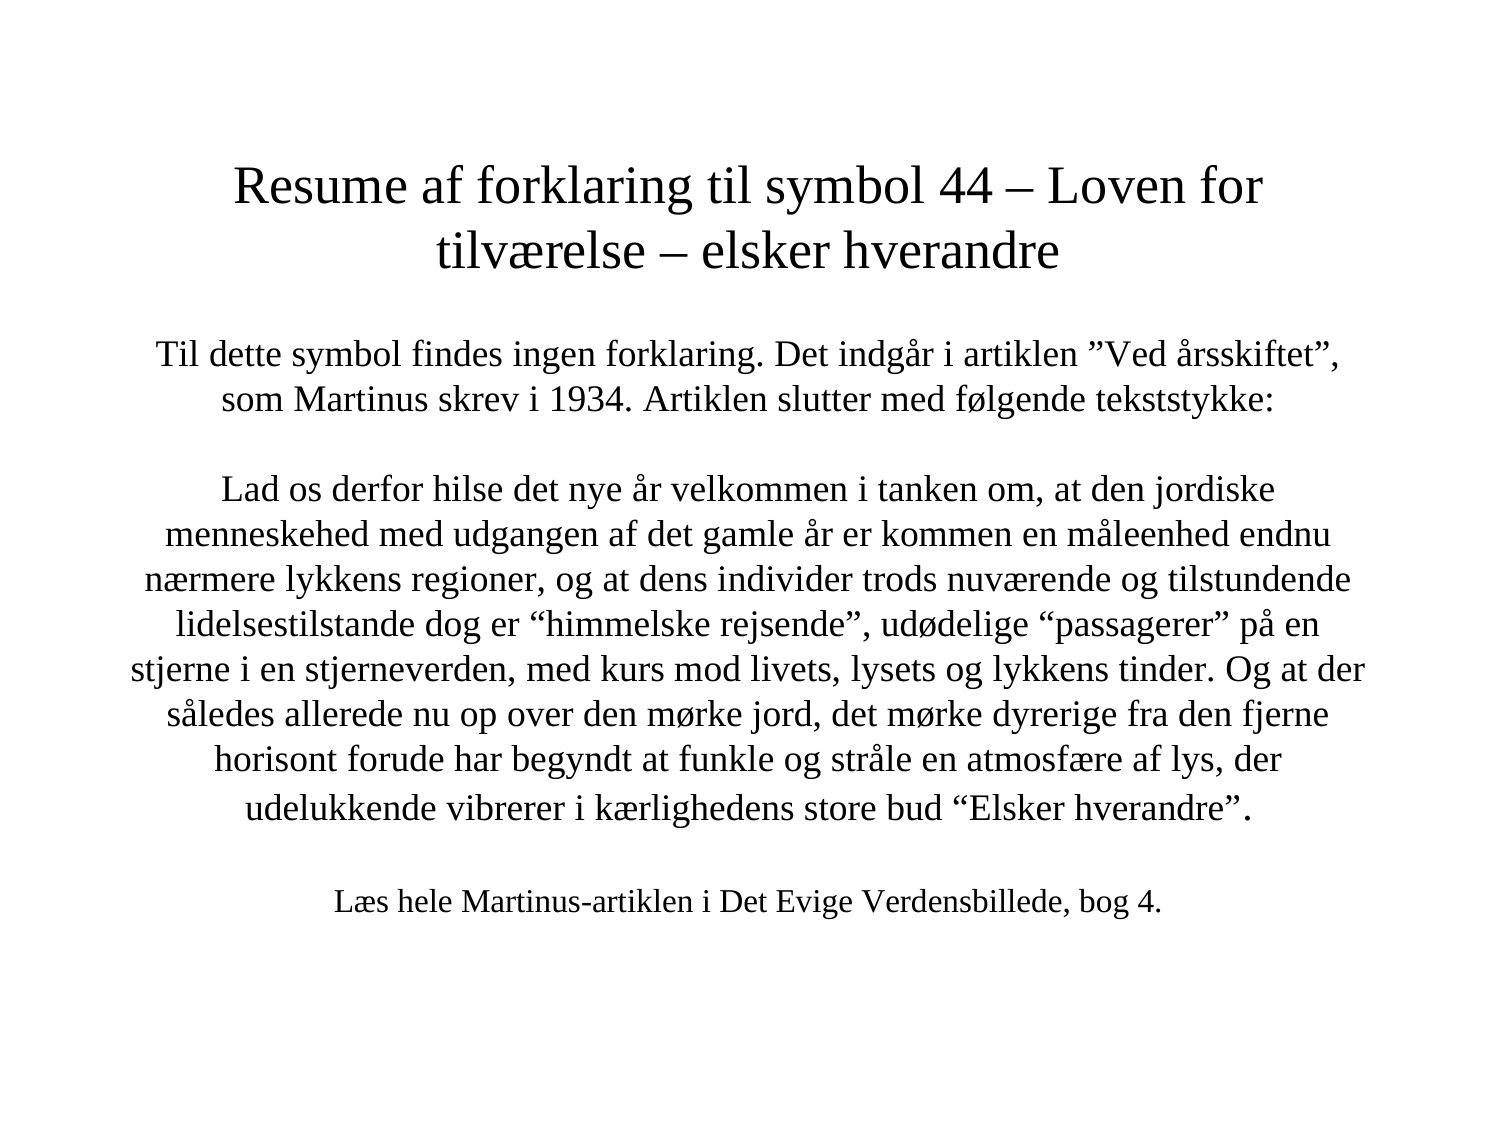

# Resume af forklaring til symbol 44 – Loven for tilværelse – elsker hverandre Til dette symbol findes ingen forklaring. Det indgår i artiklen ”Ved årsskiftet”, som Martinus skrev i 1934. Artiklen slutter med følgende tekststykke: Lad os derfor hilse det nye år velkommen i tanken om, at den jordiske menneskehed med udgangen af det gamle år er kommen en måleenhed endnu nærmere lykkens regioner, og at dens individer trods nuværende og tilstundende lidelsestilstande dog er “himmelske rejsende”, udødelige “passagerer” på en stjerne i en stjerneverden, med kurs mod livets, lysets og lykkens tinder. Og at der således allerede nu op over den mørke jord, det mørke dyrerige fra den fjerne horisont forude har begyndt at funkle og stråle en atmosfære af lys, der udelukkende vibrerer i kærlighedens store bud “Elsker hverandre”. Læs hele Martinus-artiklen i Det Evige Verdensbillede, bog 4.